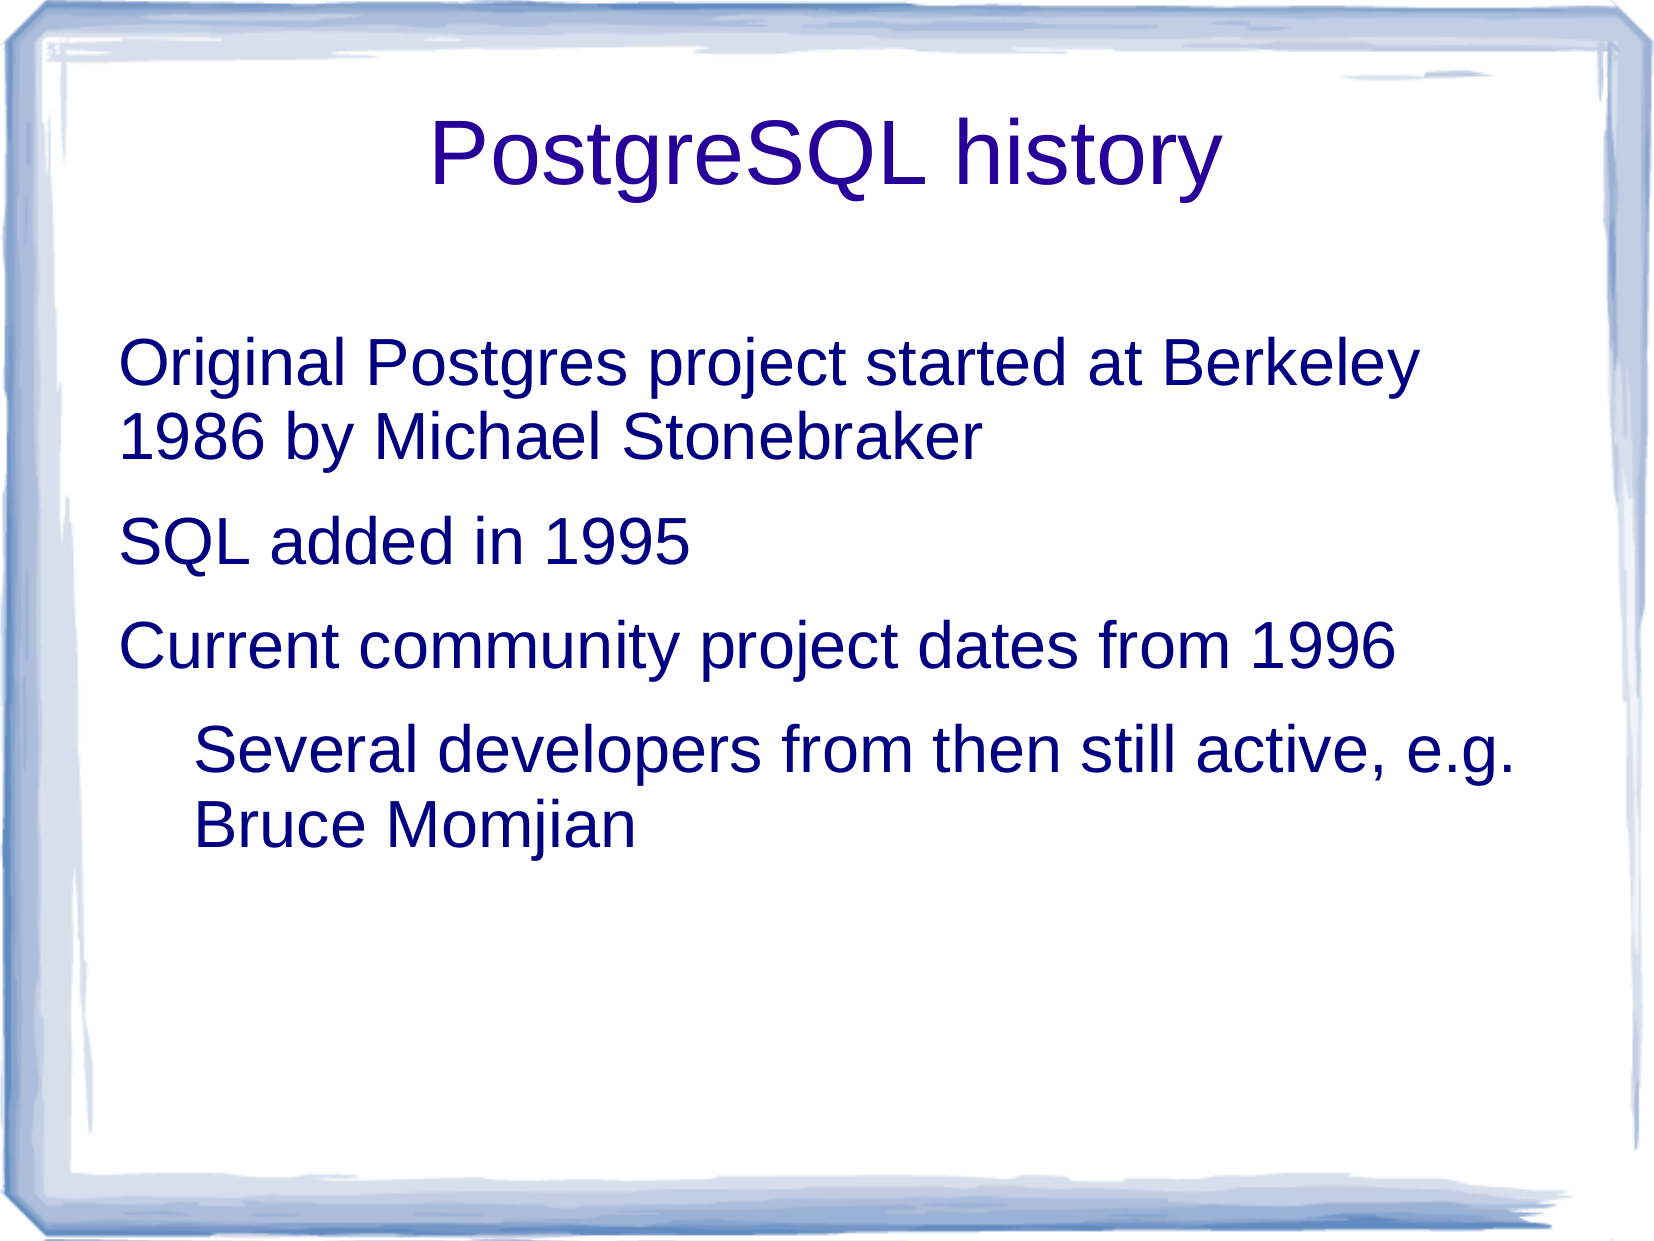

# PostgreSQL history
Original Postgres project started at Berkeley 1986 by Michael Stonebraker
SQL added in 1995
Current community project dates from 1996
	Several developers from then still active, e.g.
	Bruce Momjian